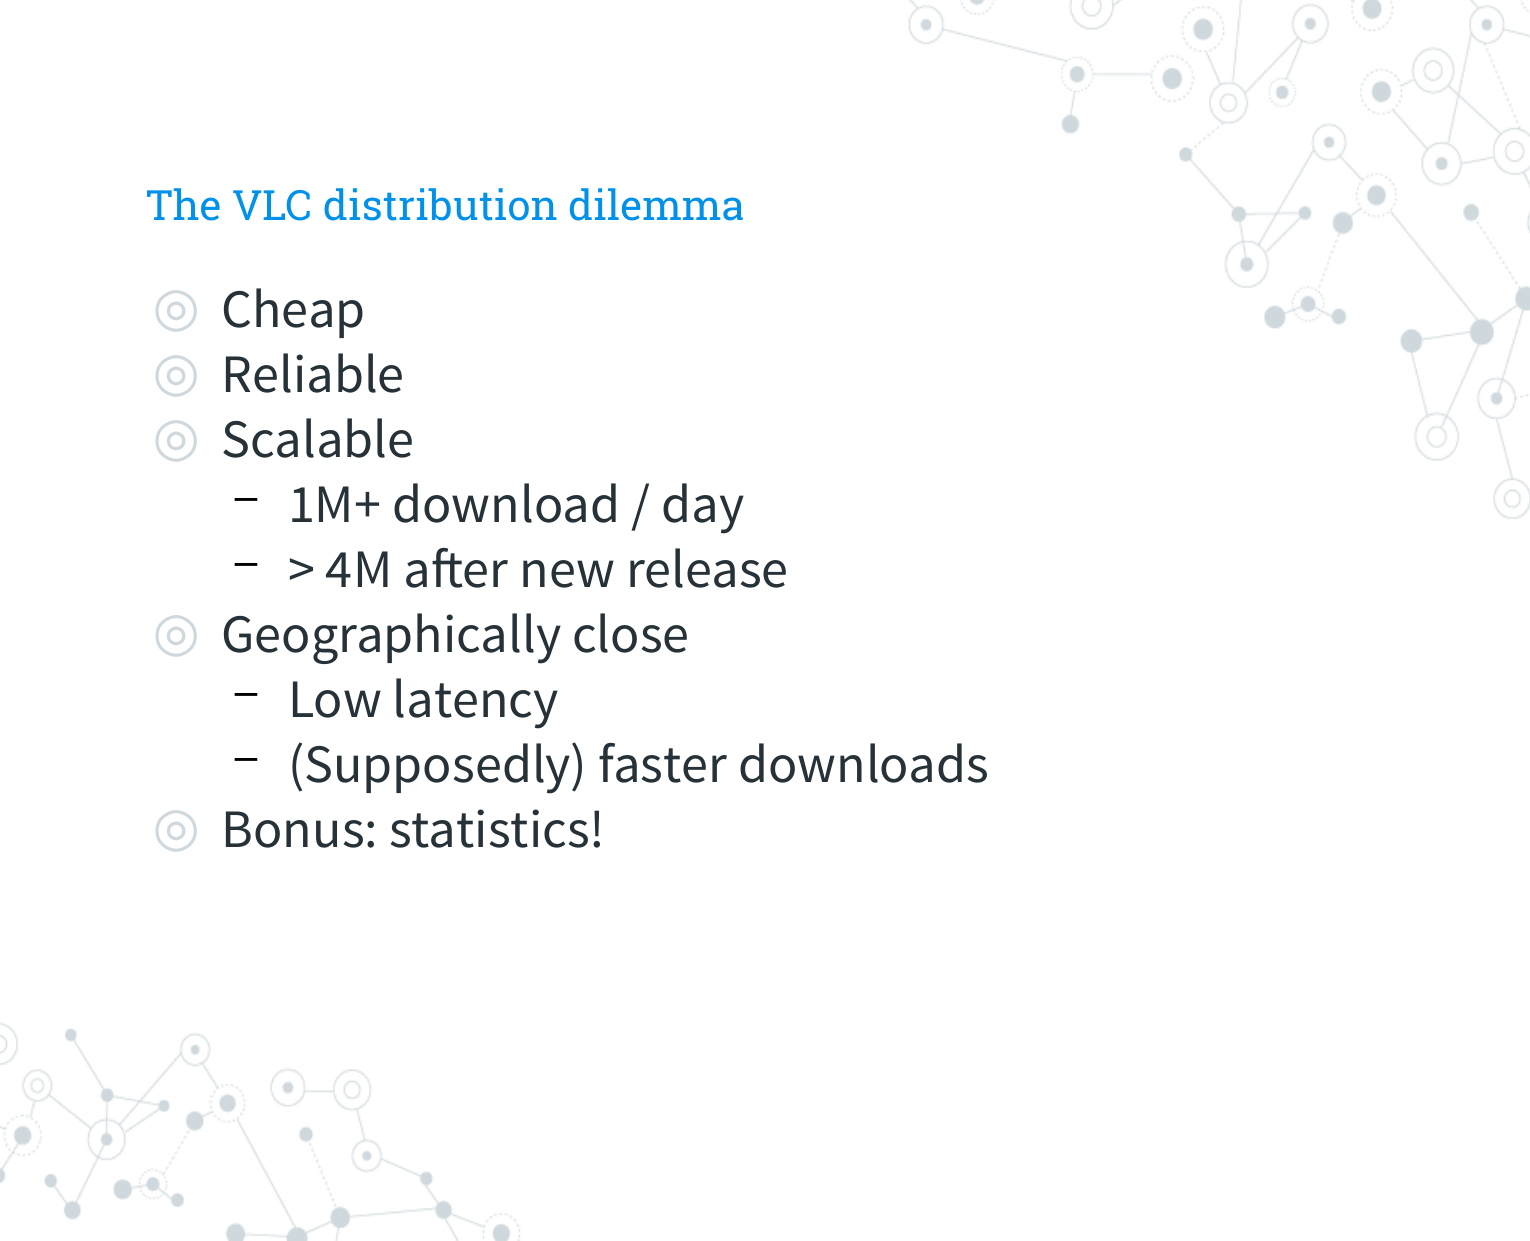

# The VLC distribution dilemma
Cheap
Reliable
Scalable
1M+ download / day
> 4M after new release
Geographically close
Low latency
(Supposedly) faster downloads
Bonus: statistics!